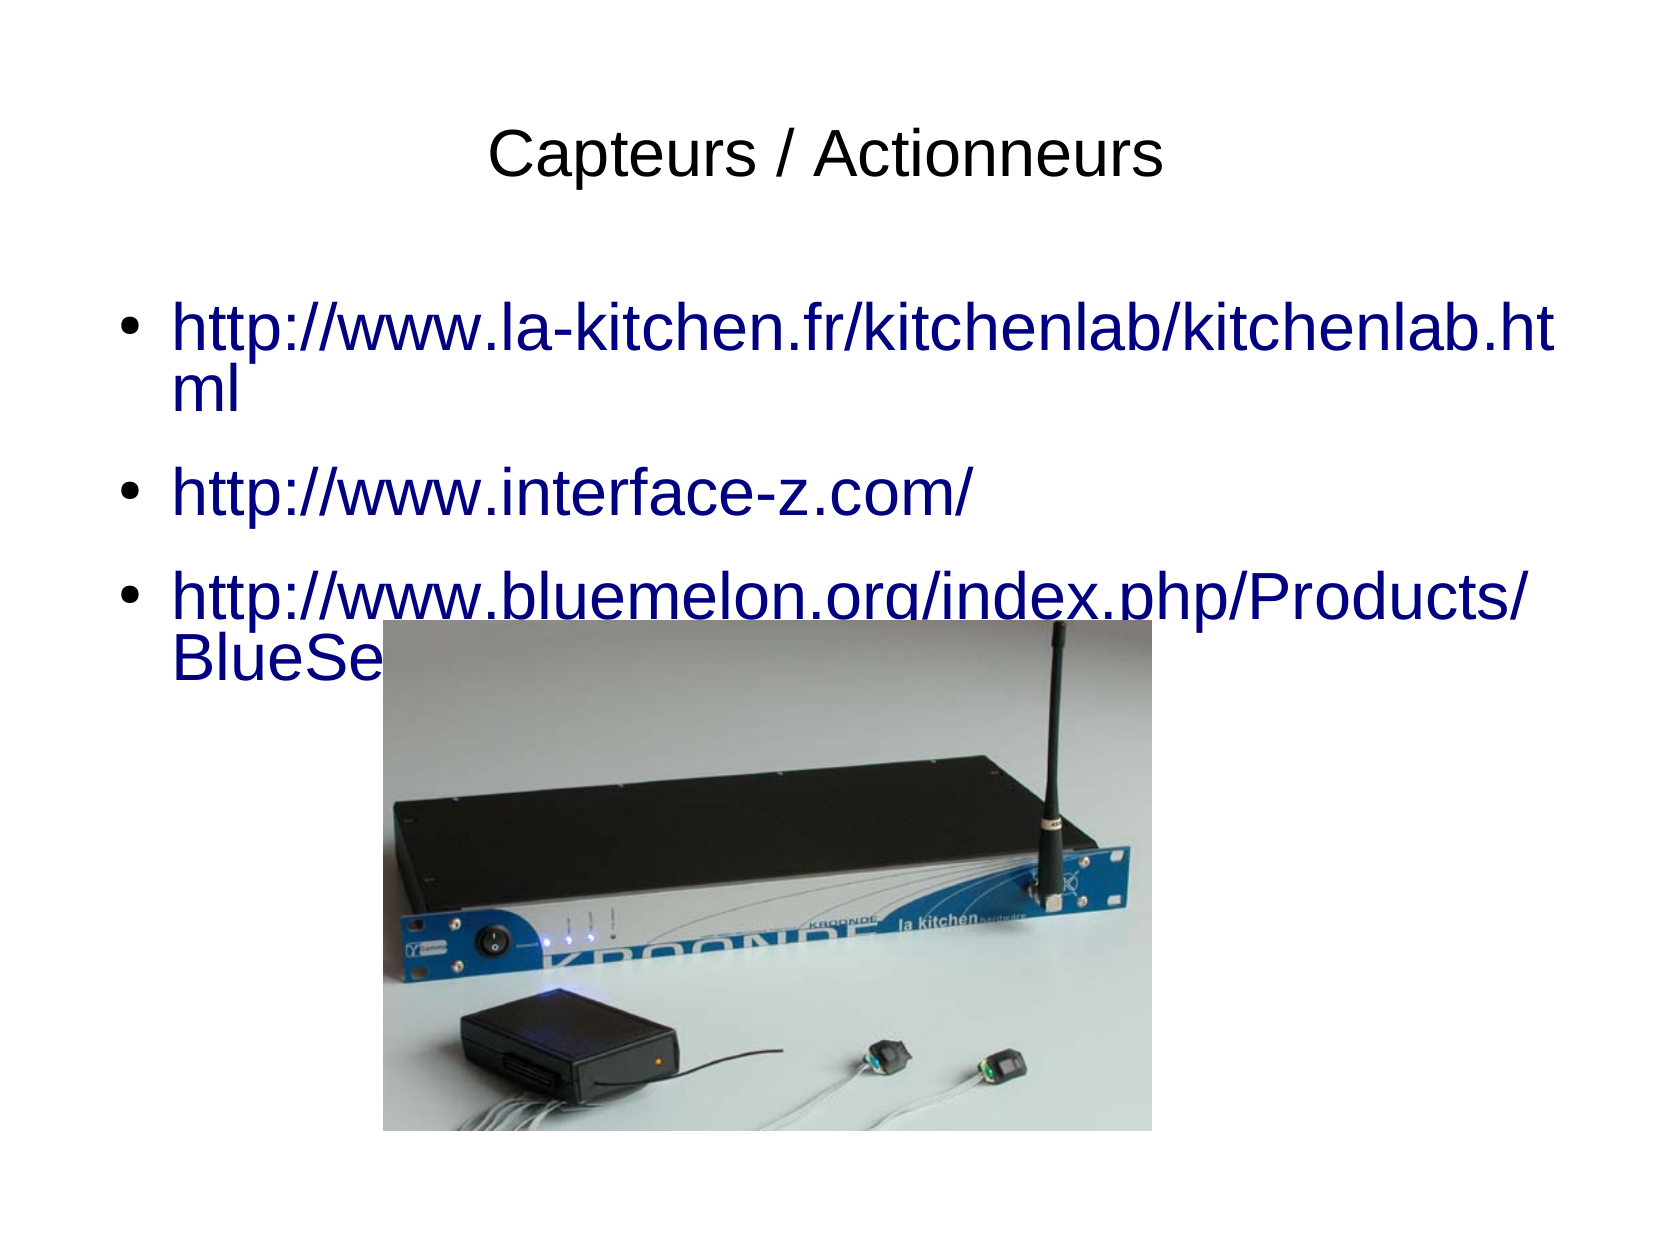

# Capteurs / Actionneurs
http://www.la-kitchen.fr/kitchenlab/kitchenlab.html
http://www.interface-z.com/
http://www.bluemelon.org/index.php/Products/BlueSense